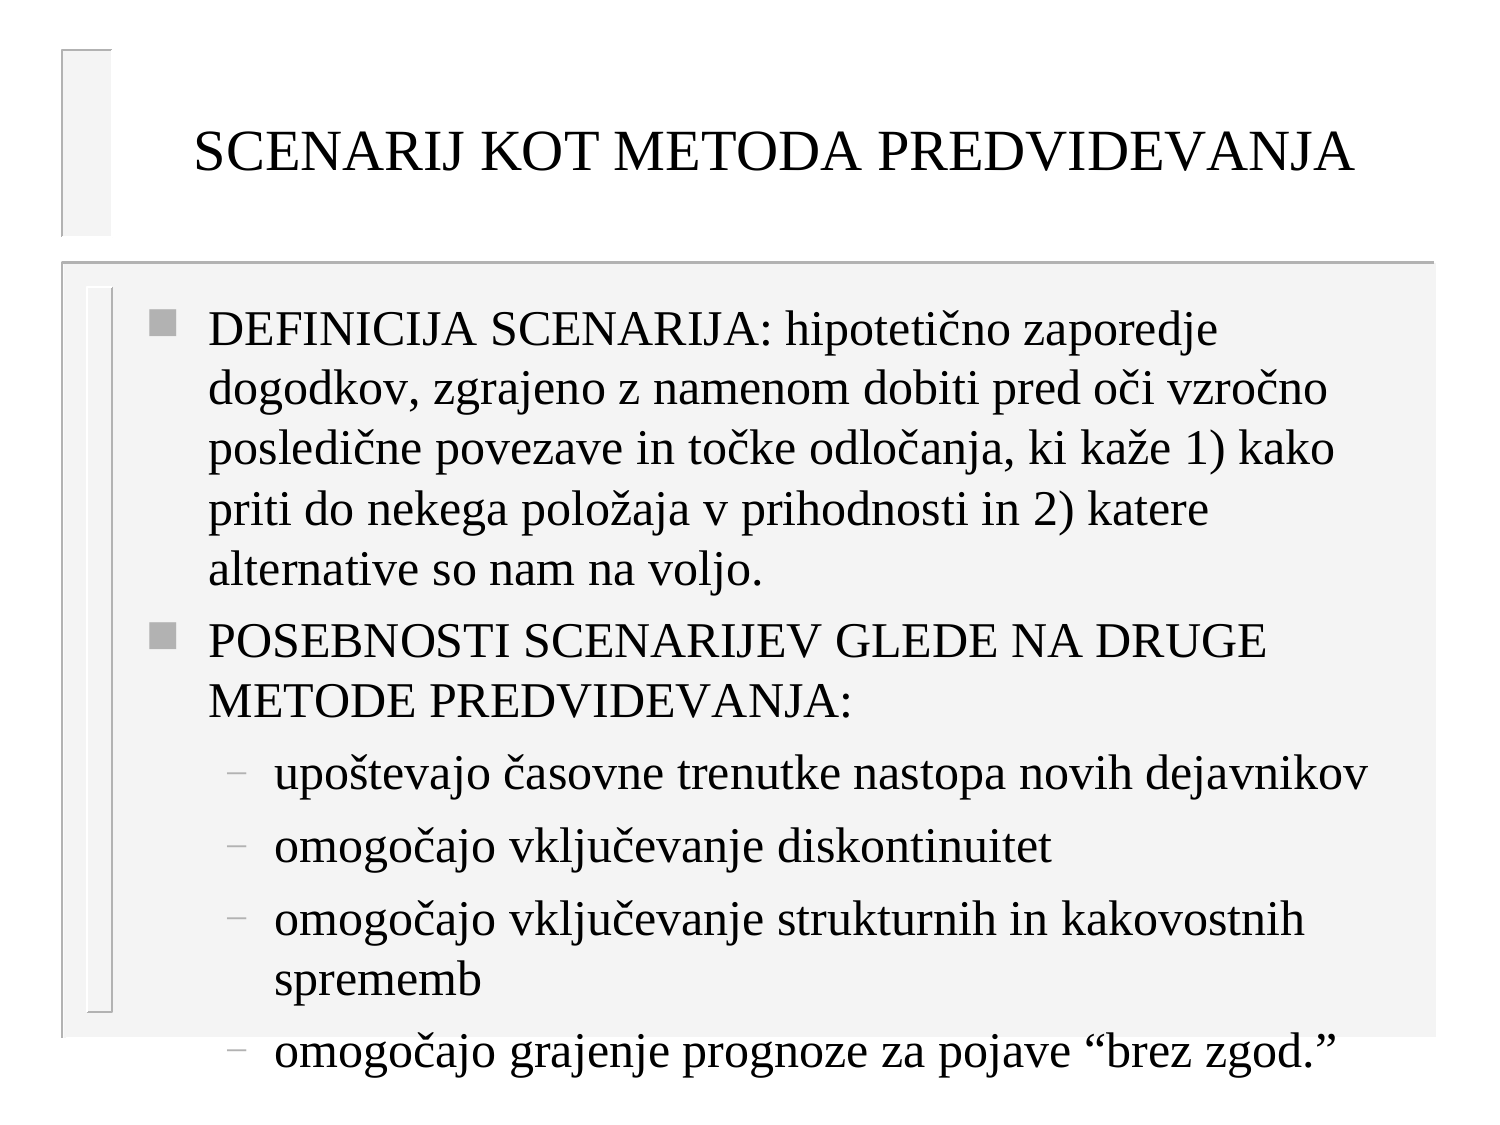

# SCENARIJ KOT METODA PREDVIDEVANJA
DEFINICIJA SCENARIJA: hipotetično zaporedje dogodkov, zgrajeno z namenom dobiti pred oči vzročno posledične povezave in točke odločanja, ki kaže 1) kako priti do nekega položaja v prihodnosti in 2) katere alternative so nam na voljo.
POSEBNOSTI SCENARIJEV GLEDE NA DRUGE METODE PREDVIDEVANJA:
upoštevajo časovne trenutke nastopa novih dejavnikov
omogočajo vključevanje diskontinuitet
omogočajo vključevanje strukturnih in kakovostnih sprememb
omogočajo grajenje prognoze za pojave “brez zgod.”